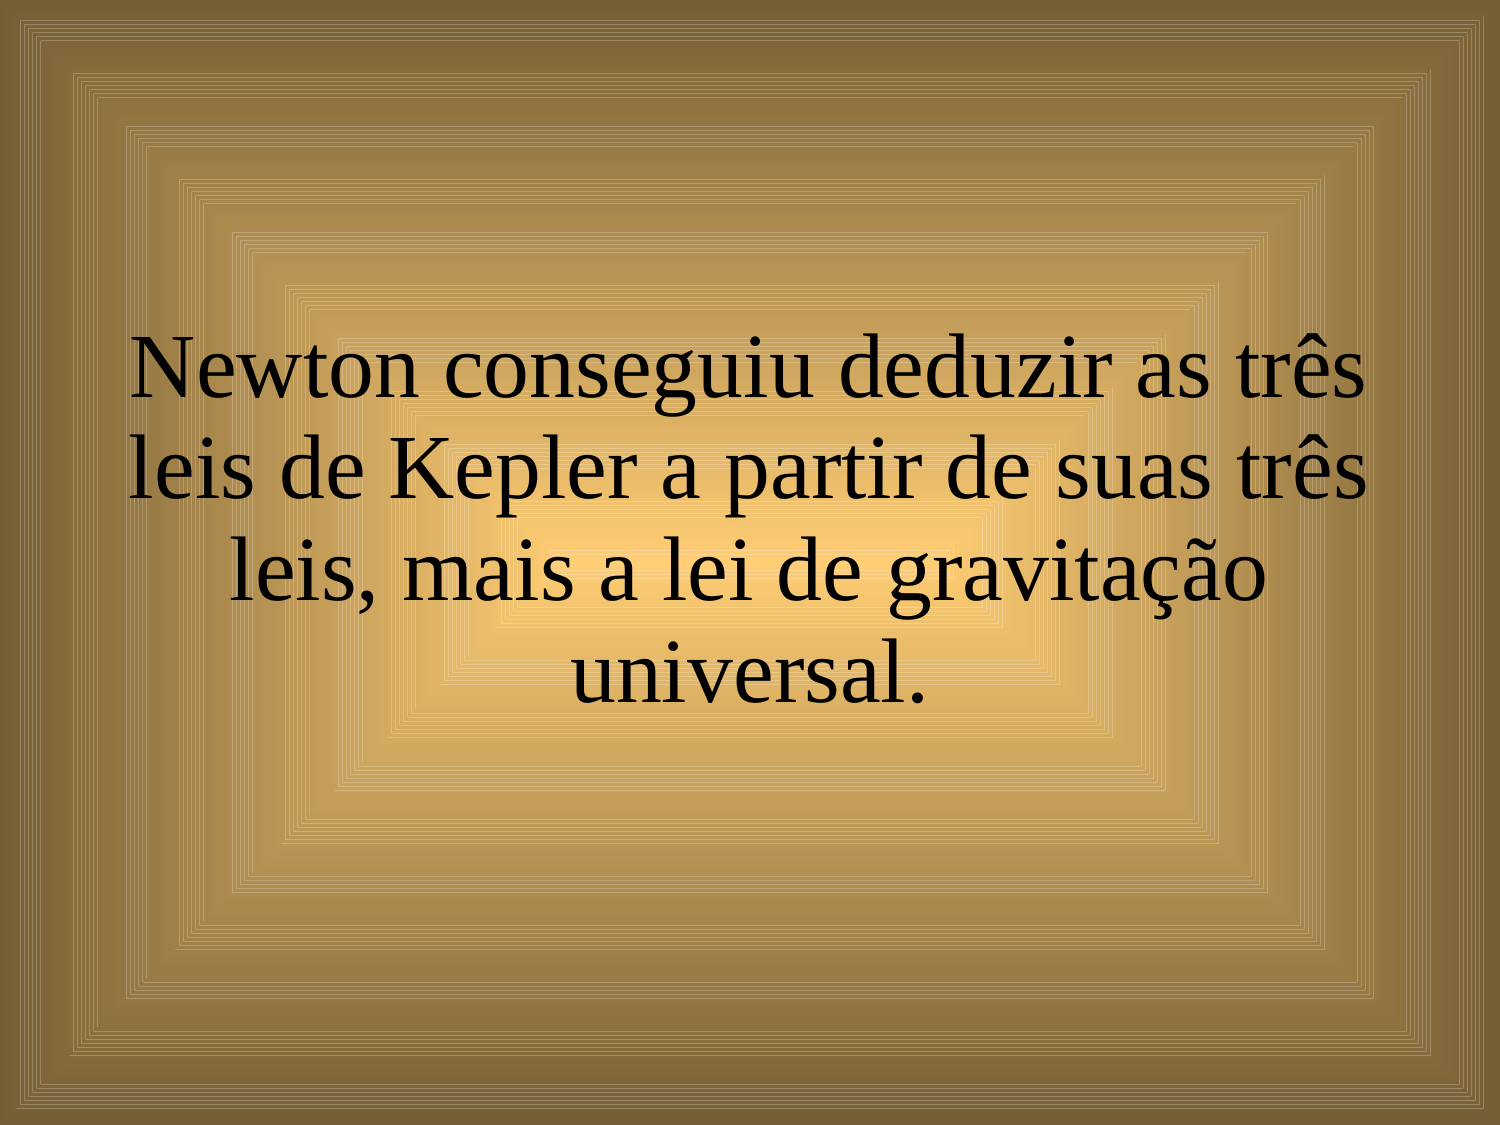

# Newton conseguiu deduzir as três leis de Kepler a partir de suas três leis, mais a lei de gravitação universal.